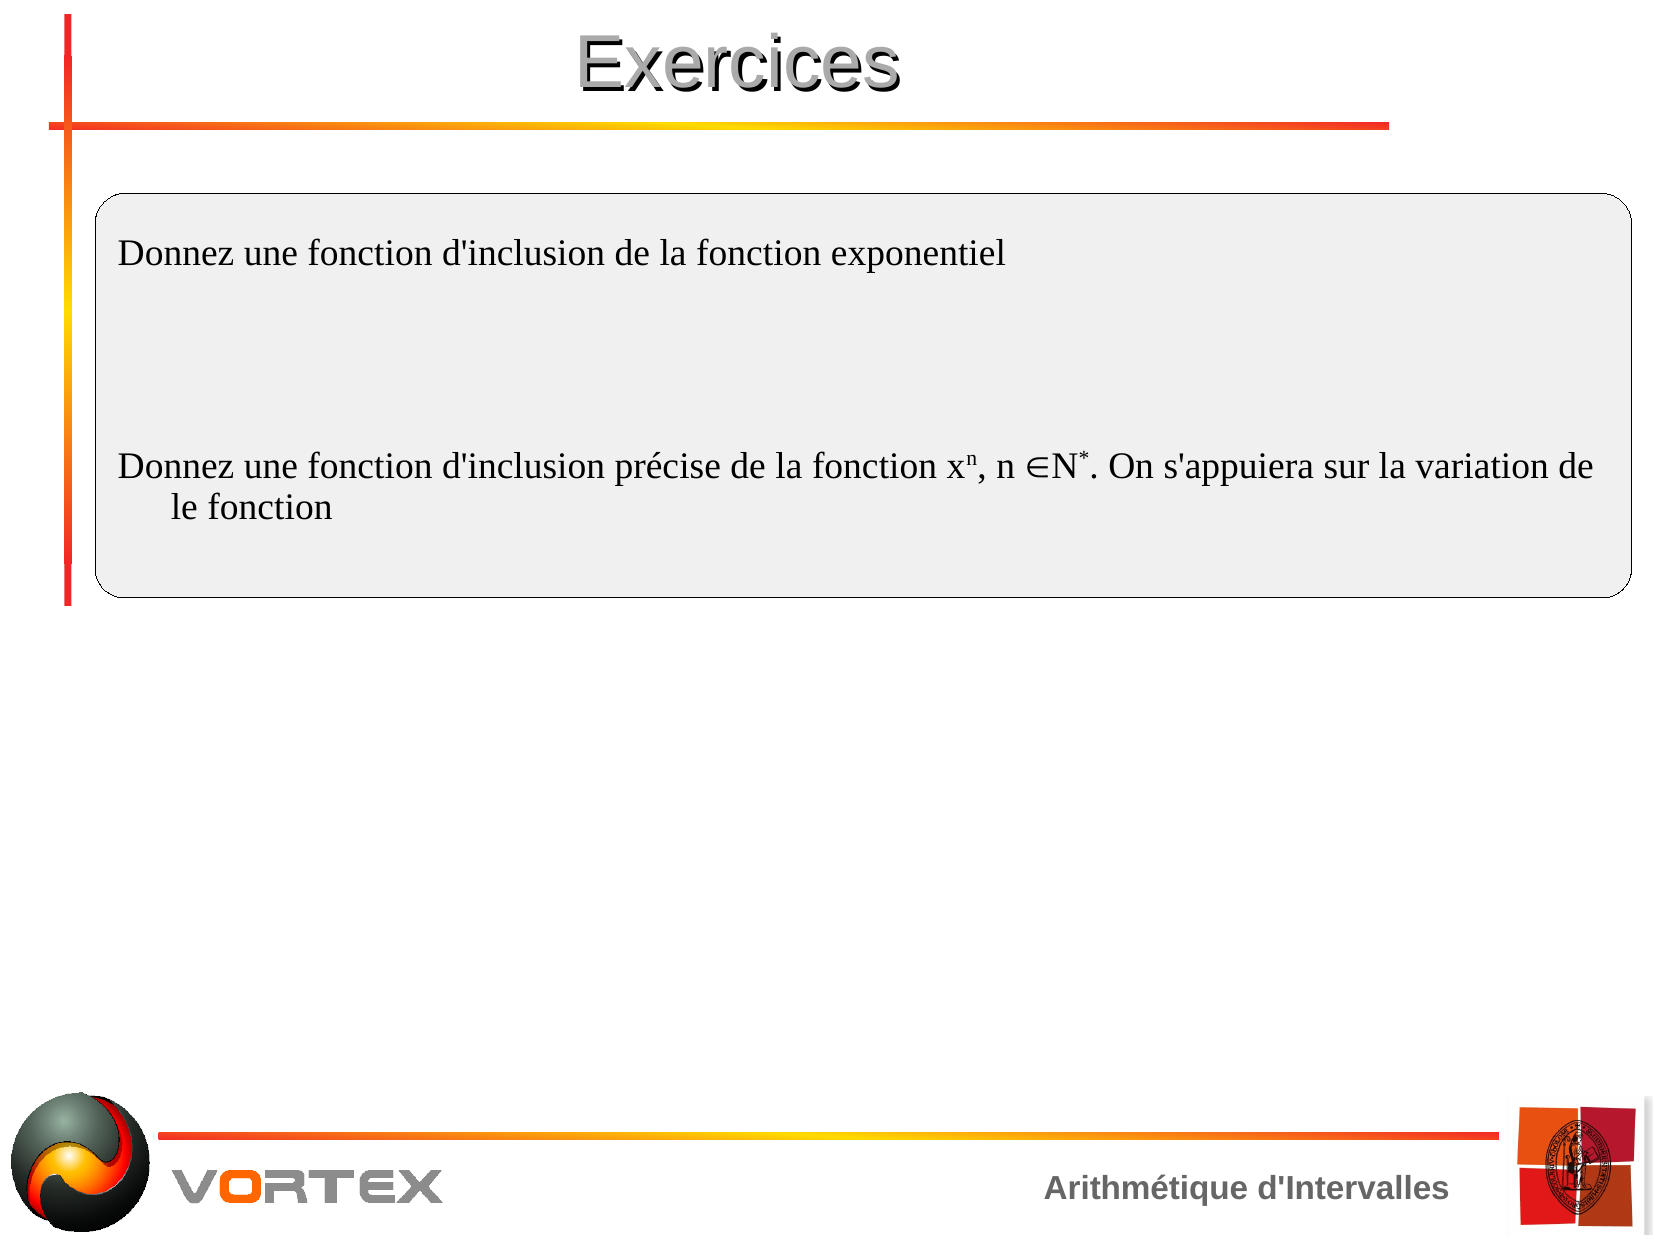

# Exercices
Donnez une fonction d'inclusion de la fonction exponentiel
Donnez une fonction d'inclusion précise de la fonction xn, n N*. On s'appuiera sur la variation de le fonction